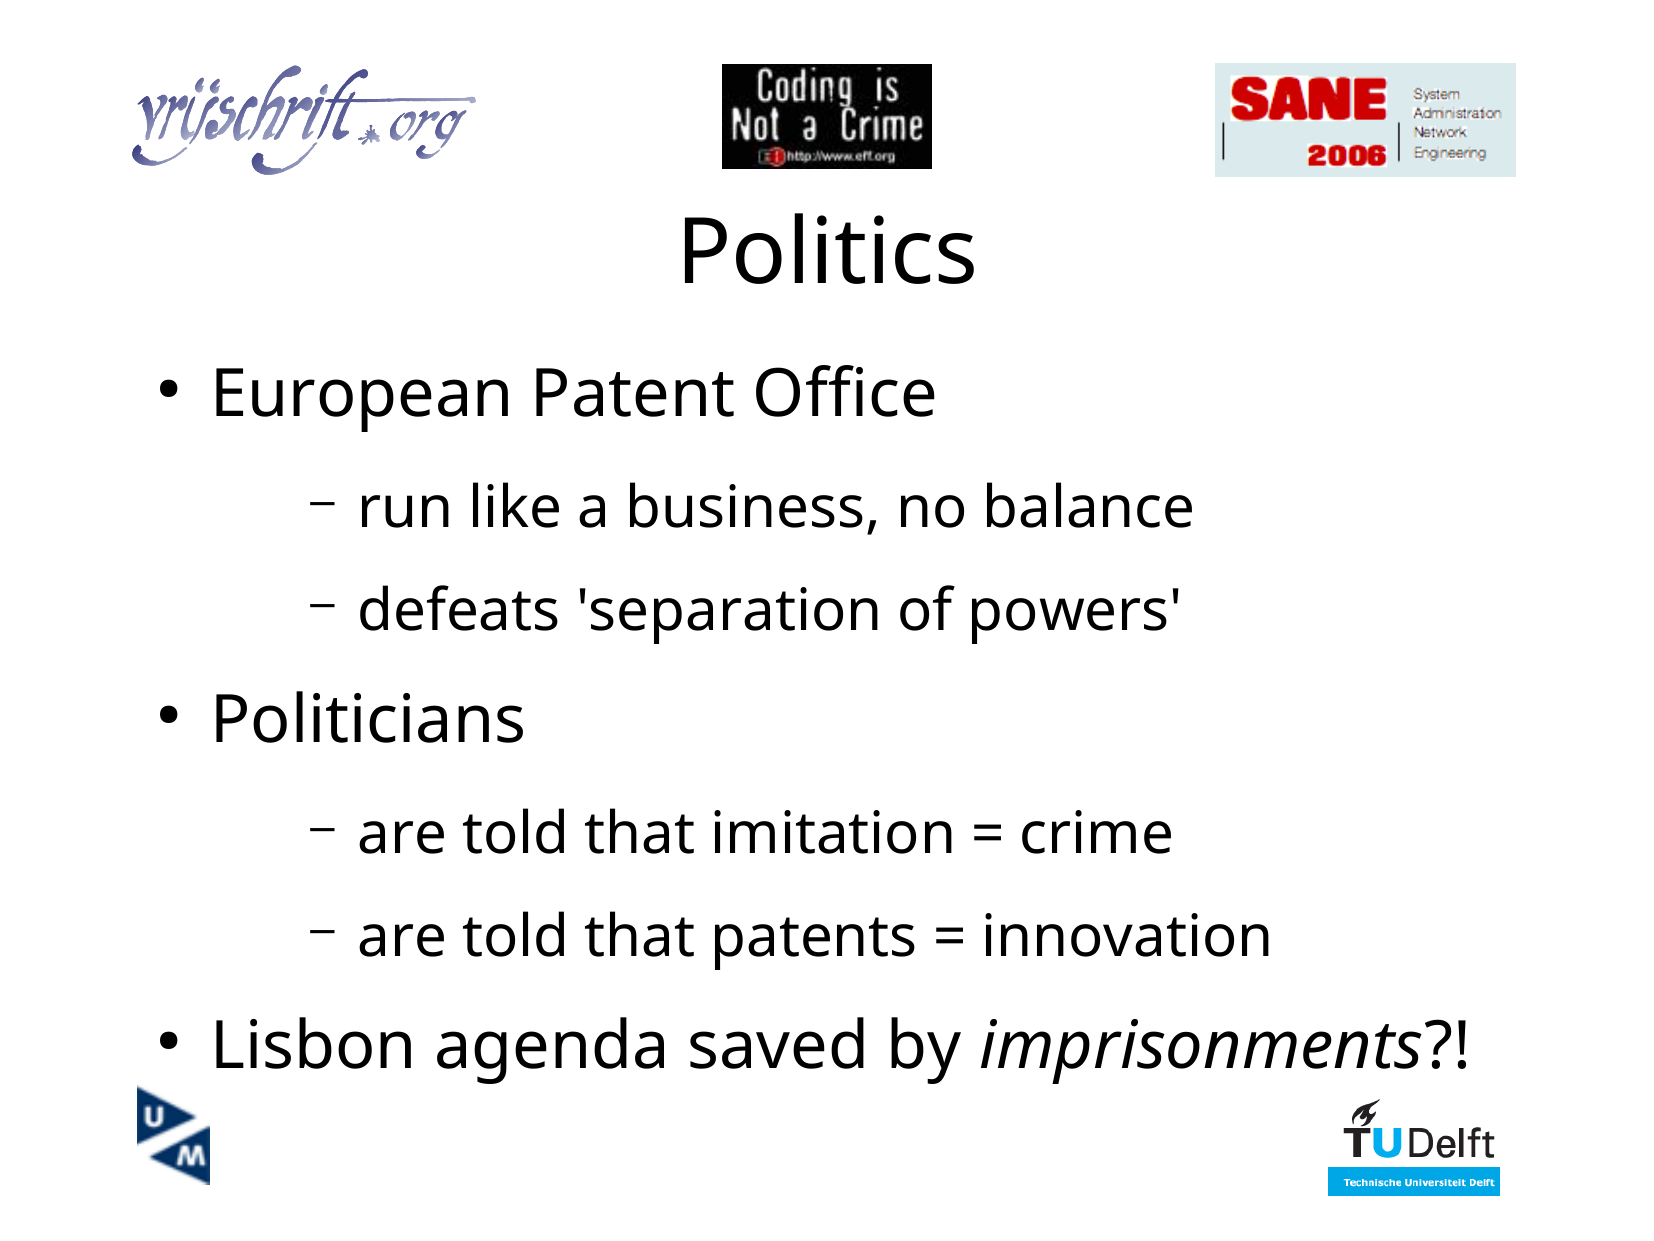

# Politics
European Patent Office
run like a business, no balance
defeats 'separation of powers'
Politicians
are told that imitation = crime
are told that patents = innovation
Lisbon agenda saved by imprisonments?!